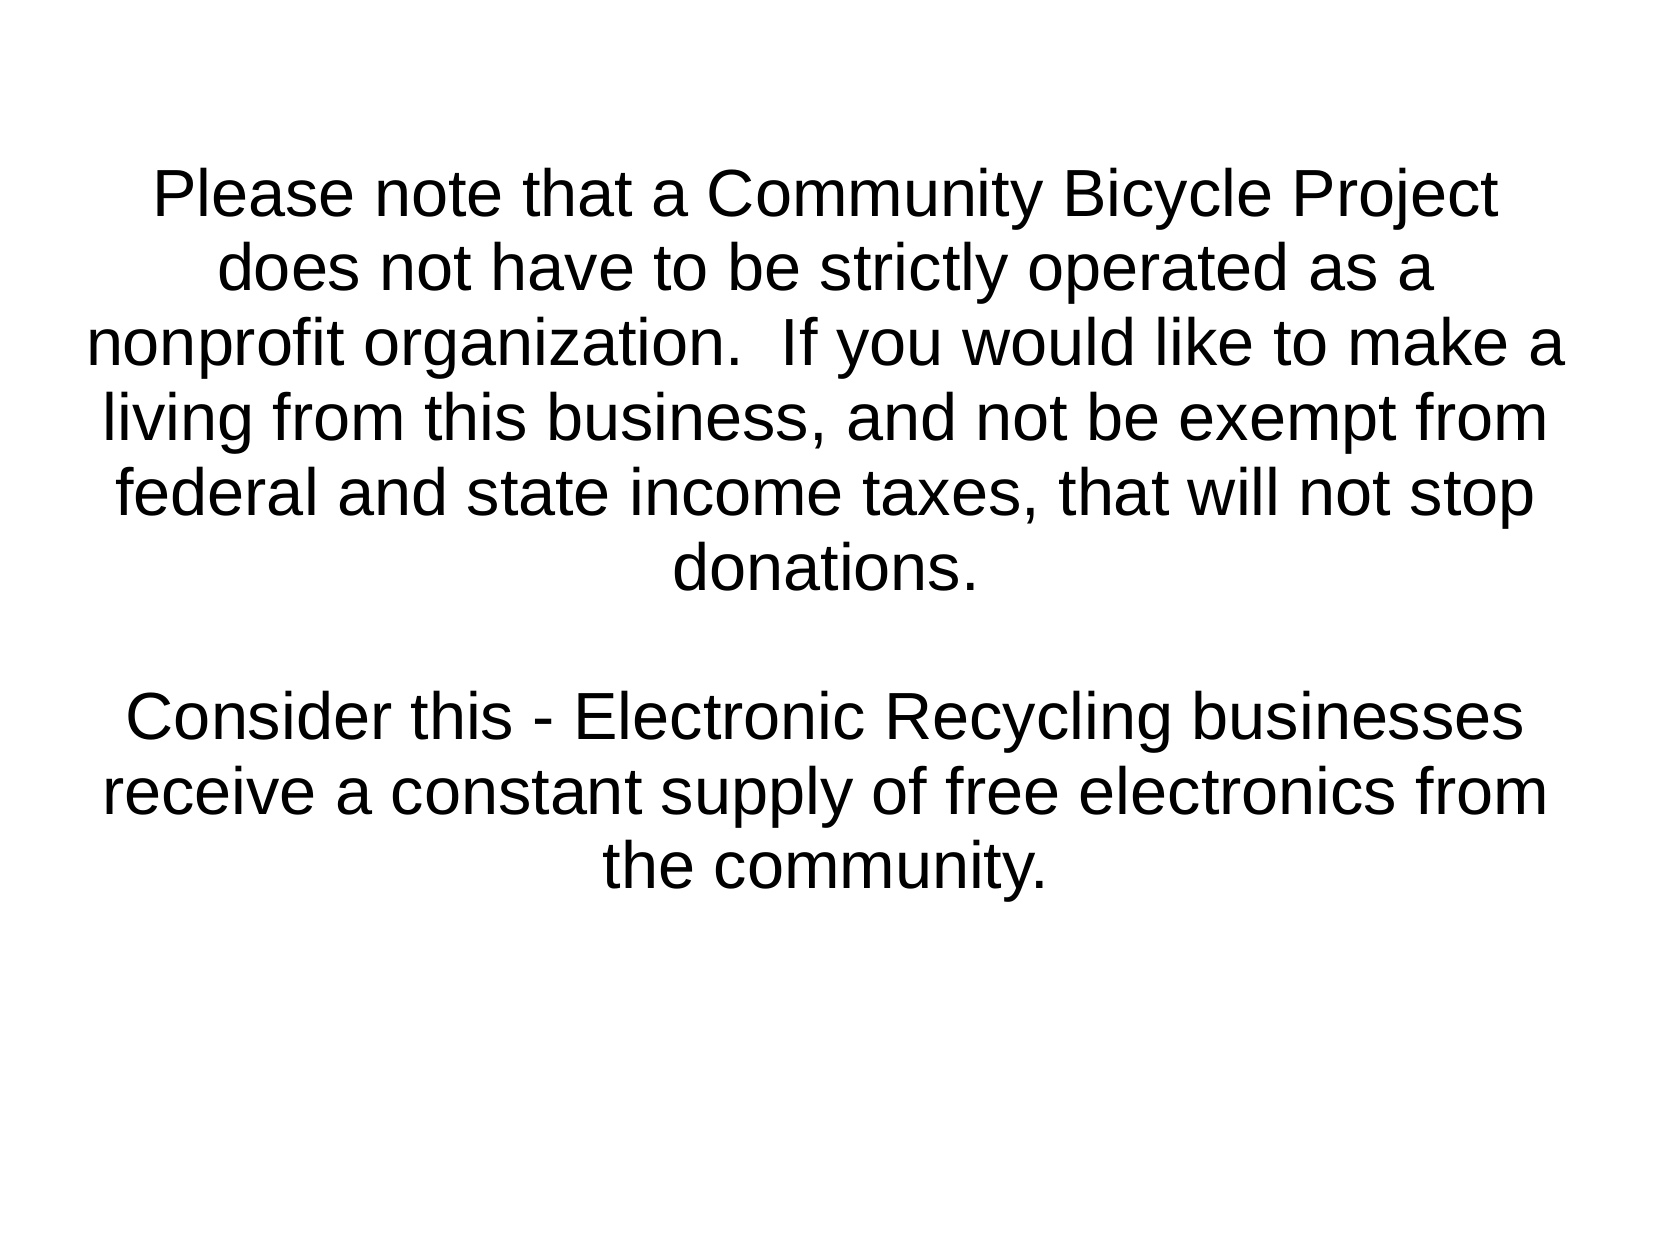

# Please note that a Community Bicycle Project does not have to be strictly operated as a nonprofit organization. If you would like to make a living from this business, and not be exempt from federal and state income taxes, that will not stop donations.
Consider this - Electronic Recycling businesses receive a constant supply of free electronics from the community.